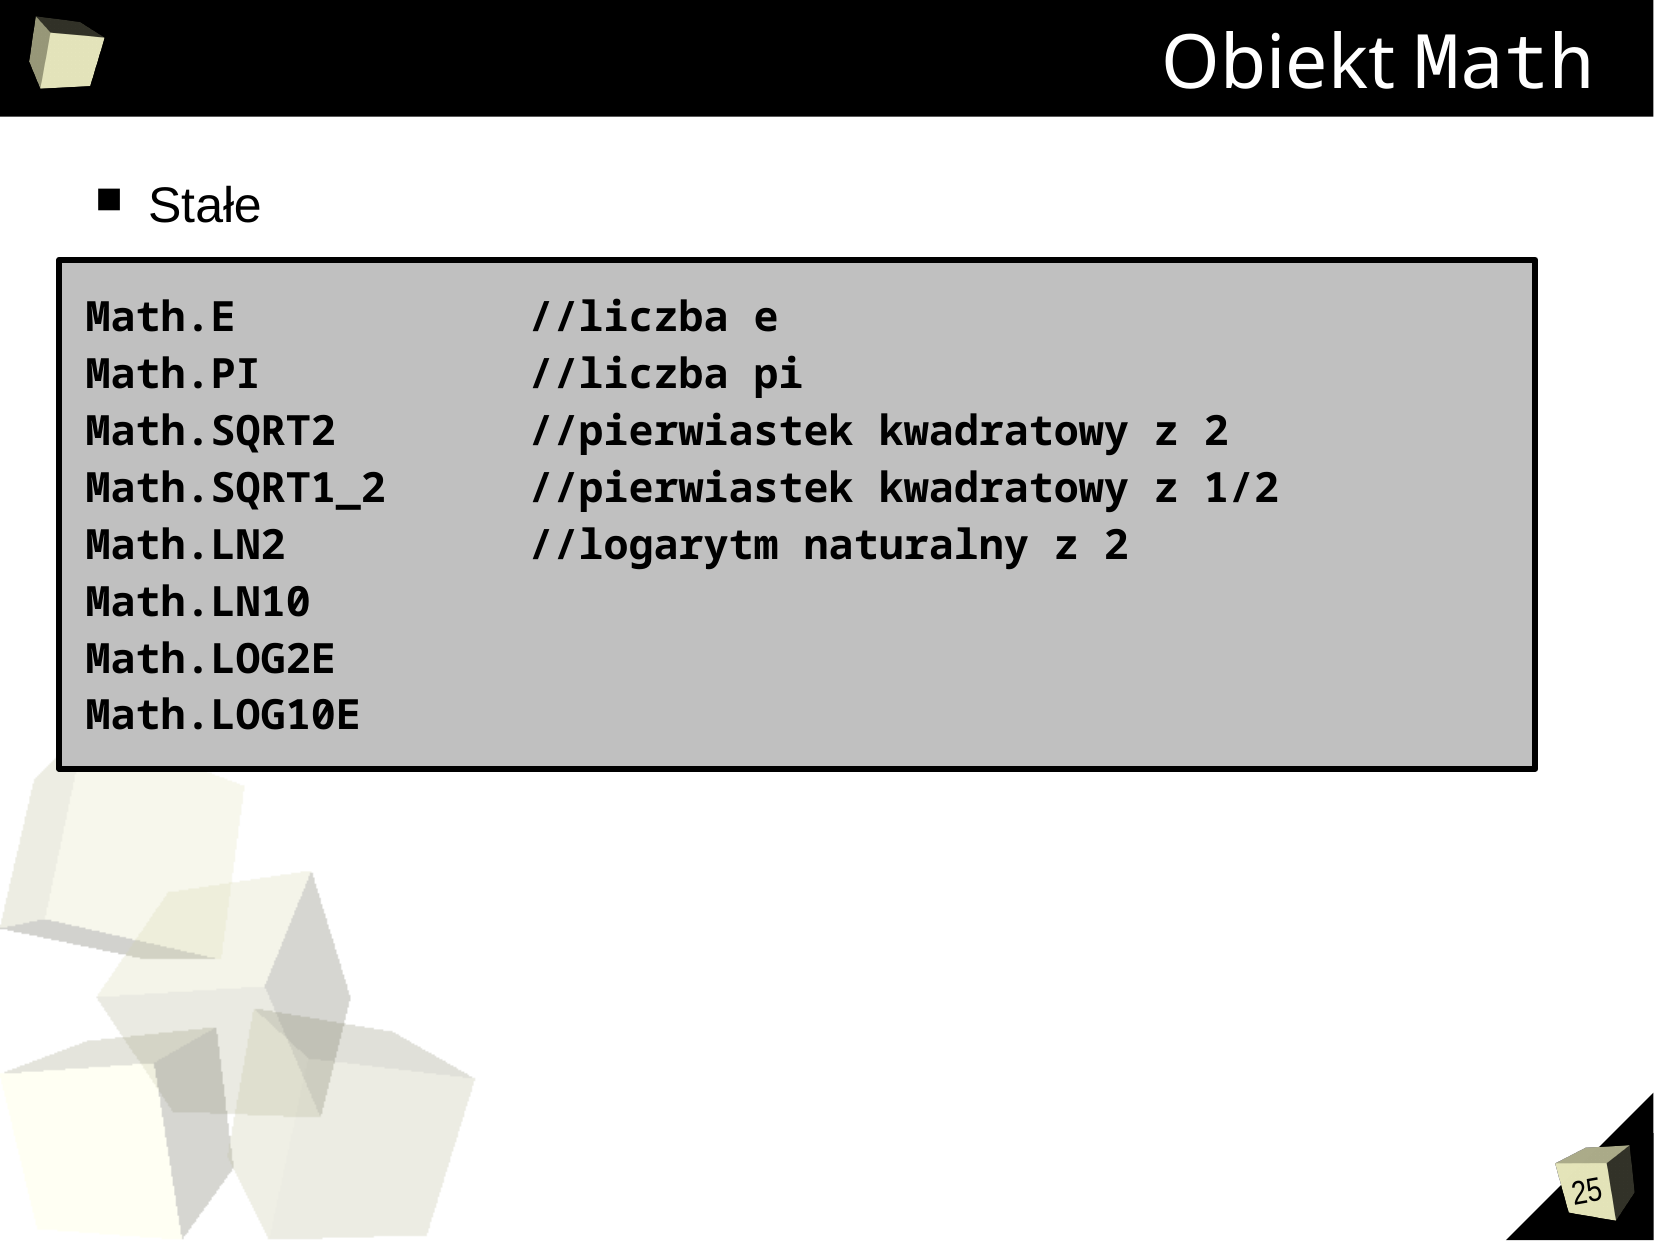

# Obiekt Math
Stałe
Math.E				//liczba e
Math.PI				//liczba pi
Math.SQRT2			//pierwiastek kwadratowy z 2
Math.SQRT1_2		//pierwiastek kwadratowy z 1/2
Math.LN2				//logarytm naturalny z 2
Math.LN10
Math.LOG2E
Math.LOG10E